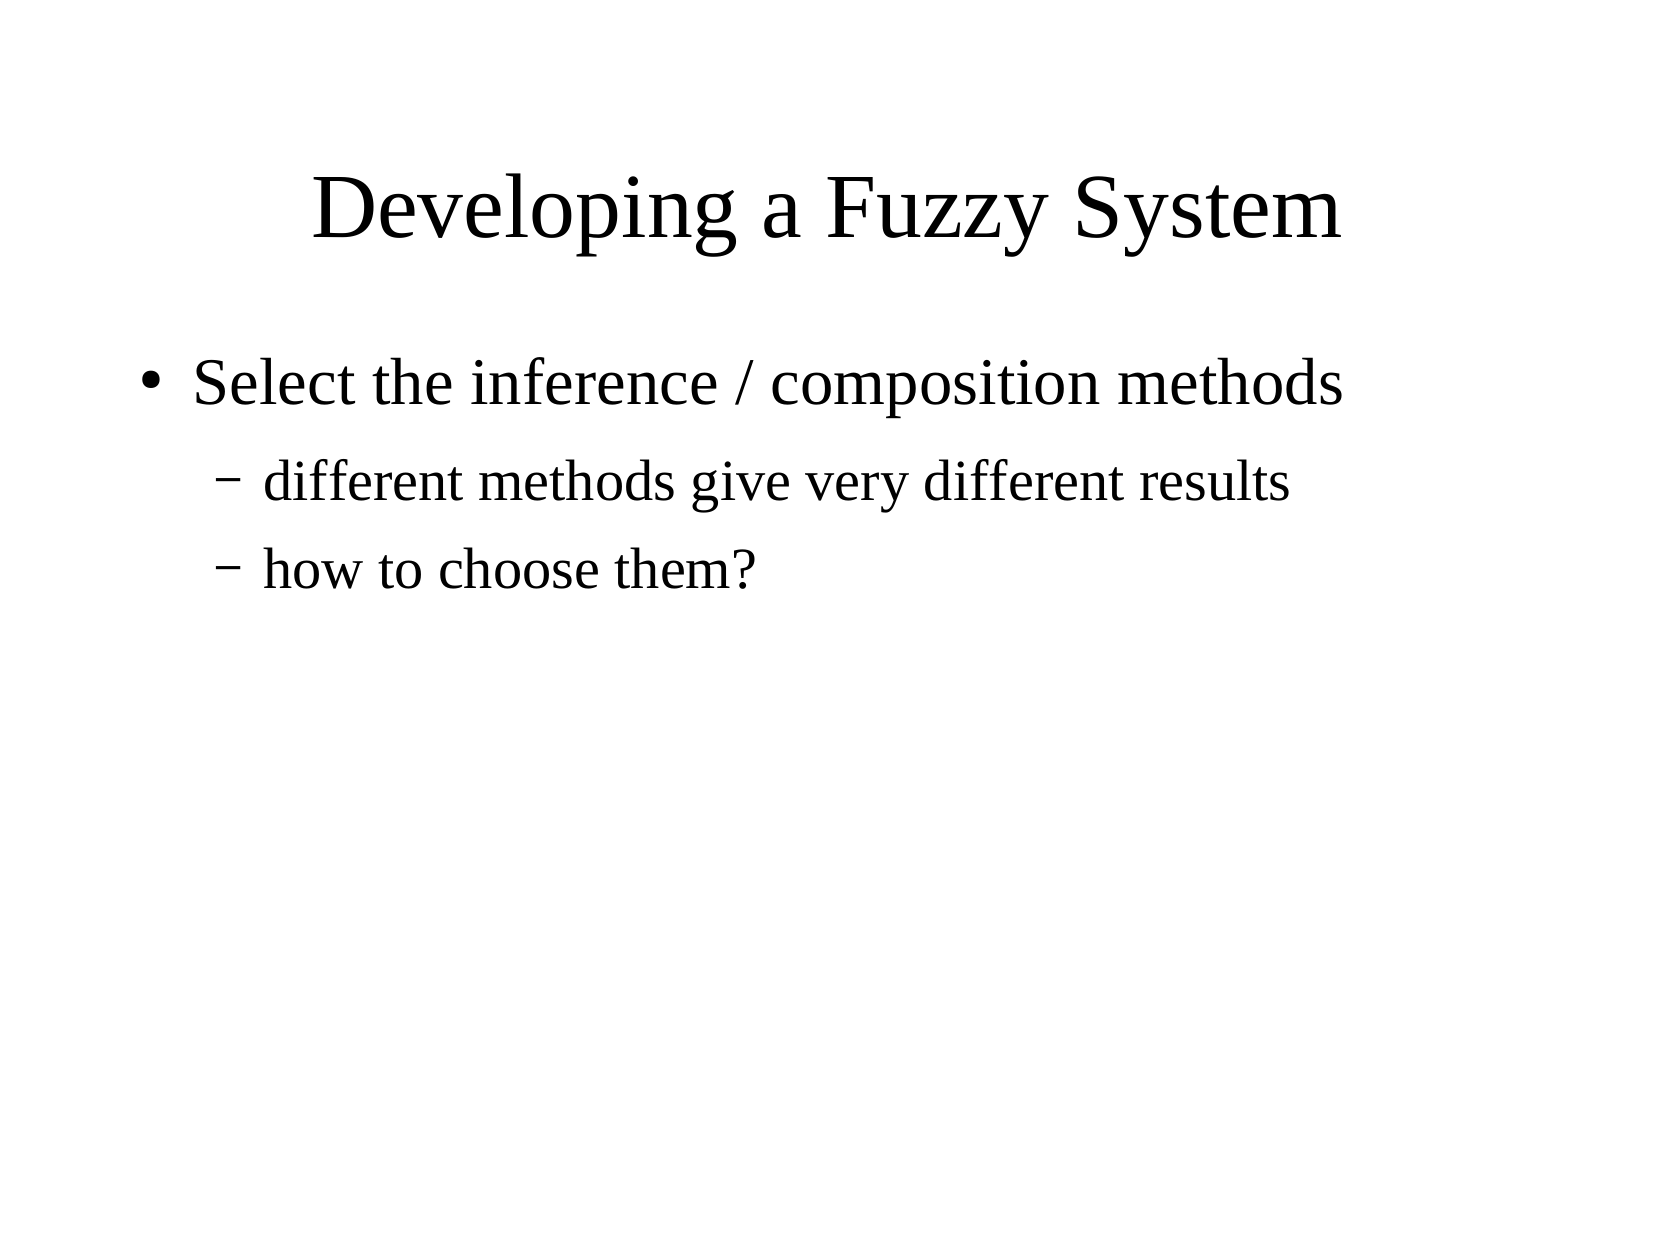

# Developing a Fuzzy System
Select the inference / composition methods
different methods give very different results
how to choose them?